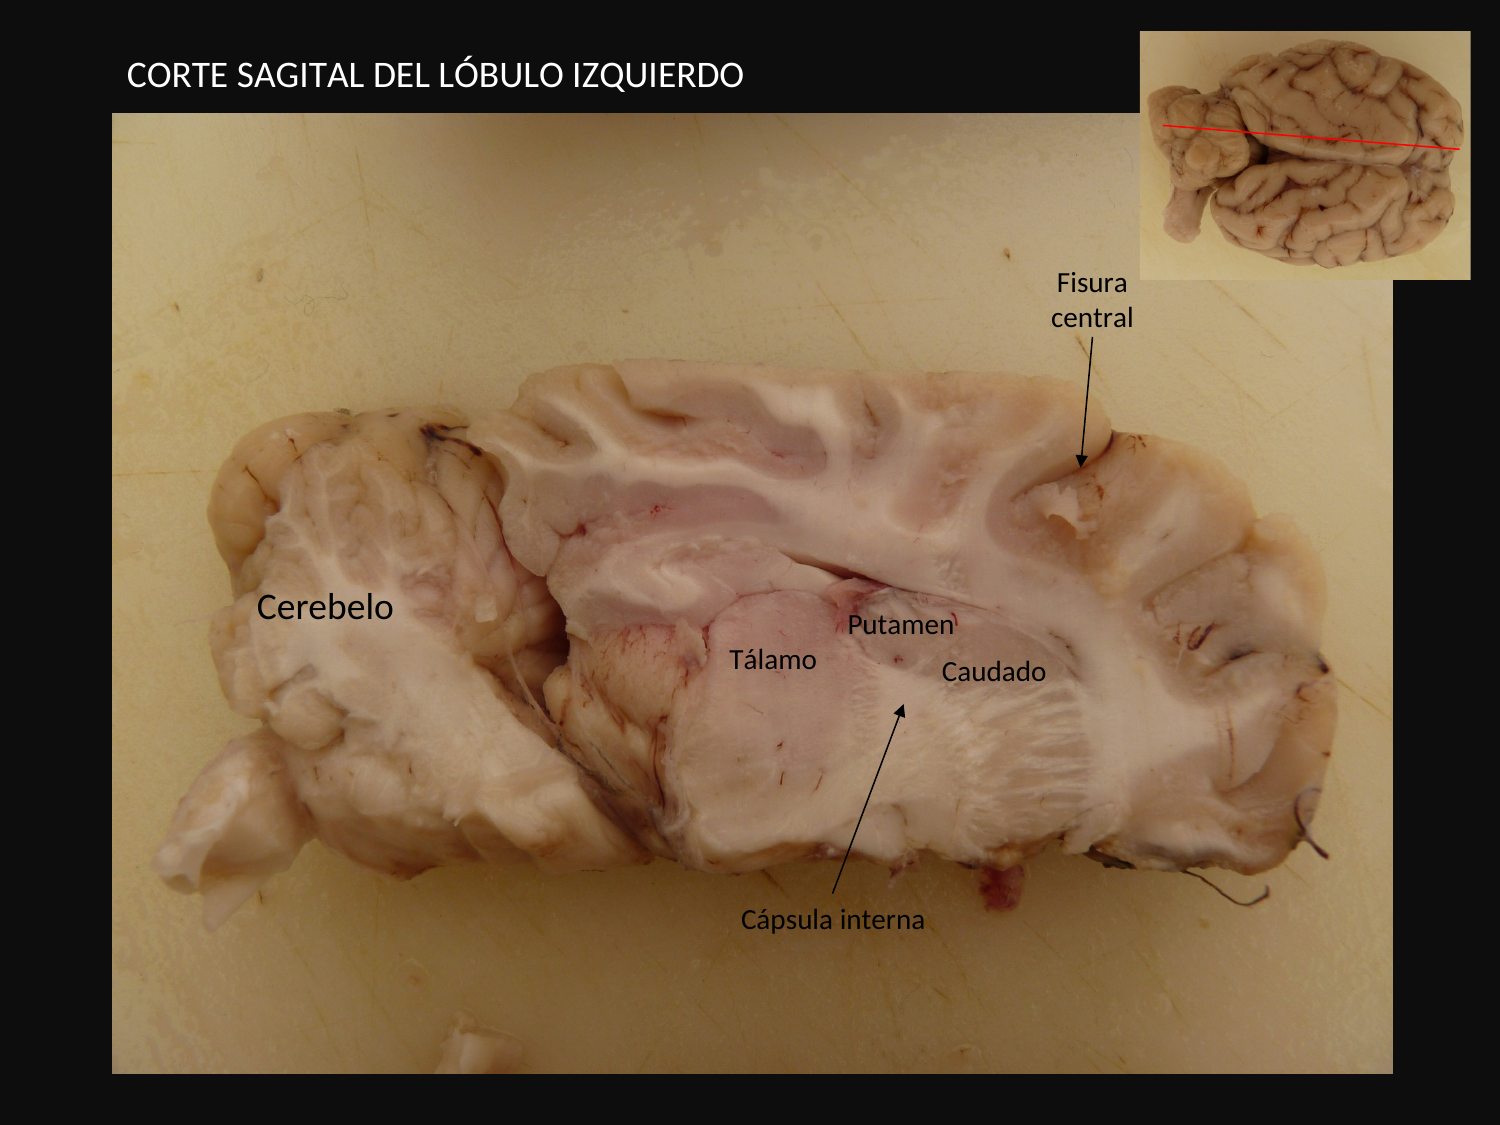

CORTE SAGITAL DEL LÓBULO IZQUIERDO
Fisura central
Cerebelo
Putamen
Tálamo
Caudado
Cápsula interna